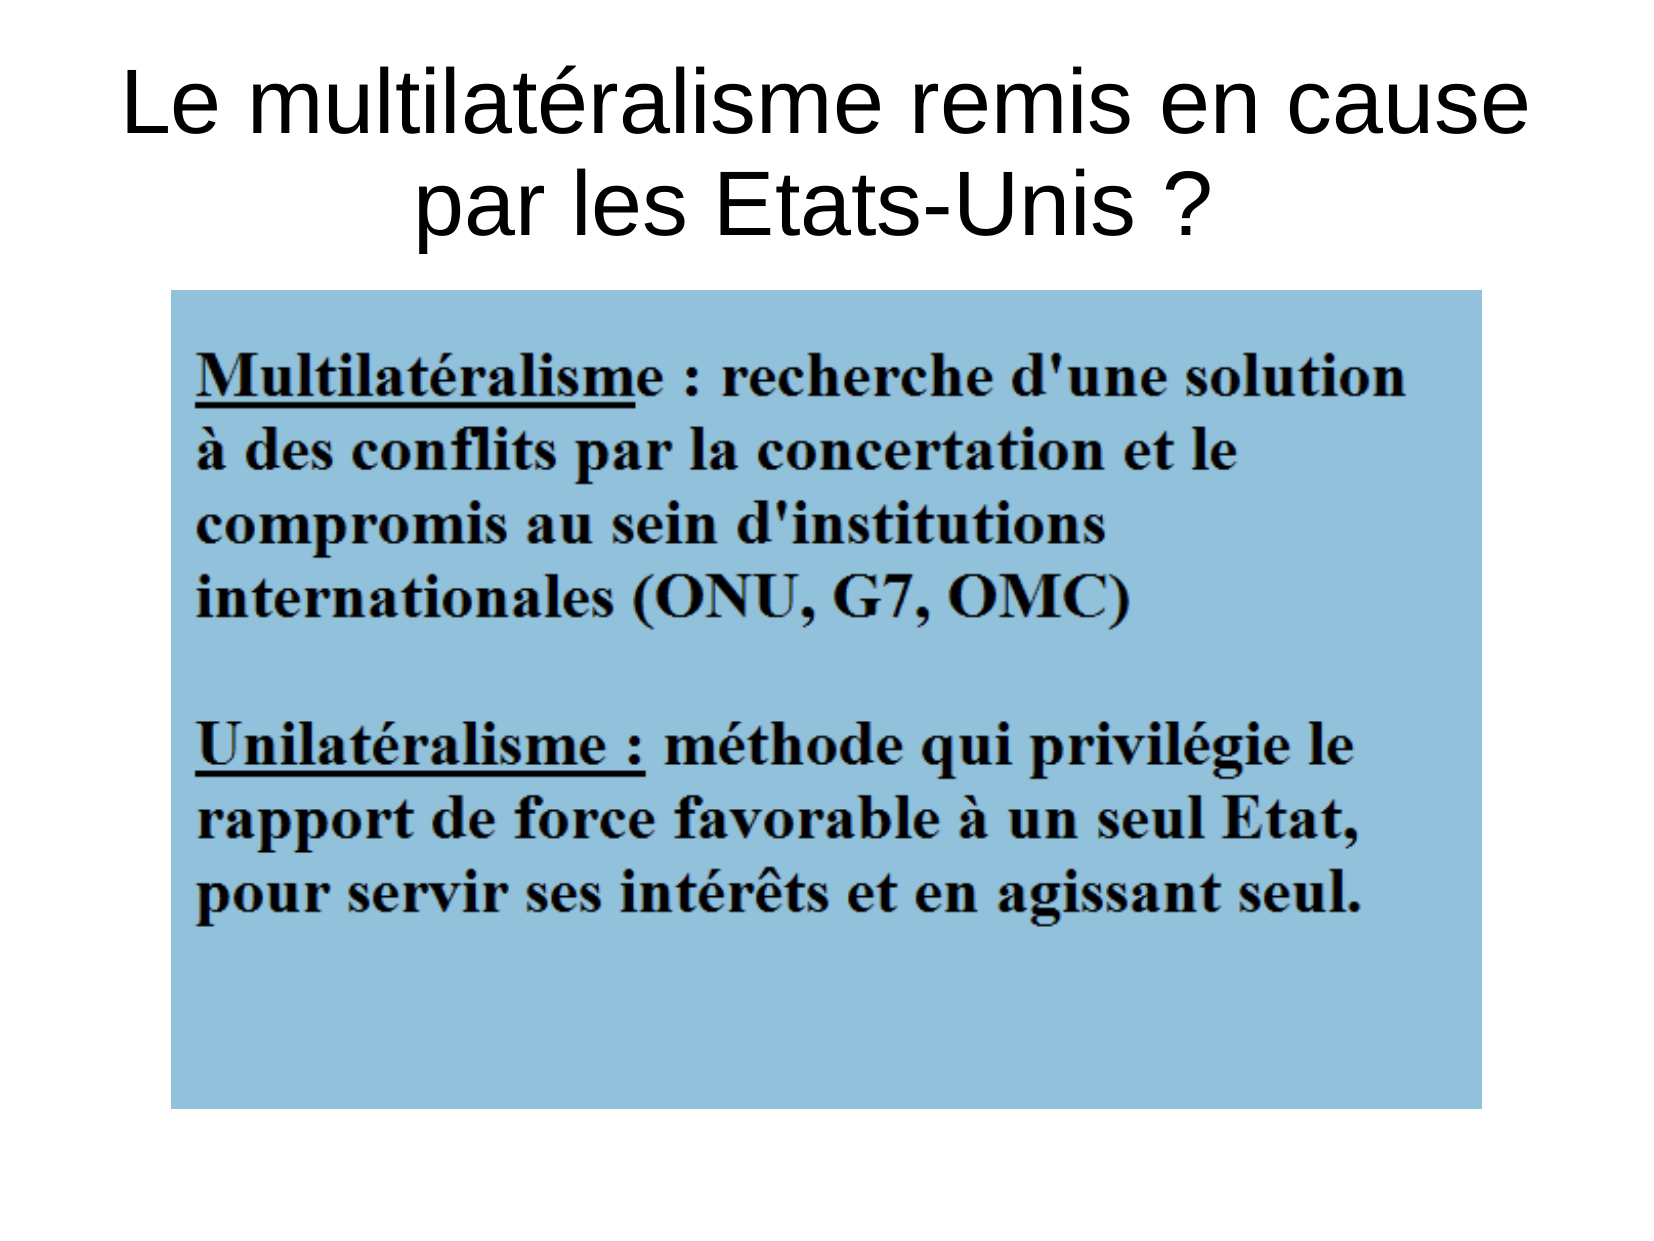

# Le multilatéralisme remis en cause par les Etats-Unis ?